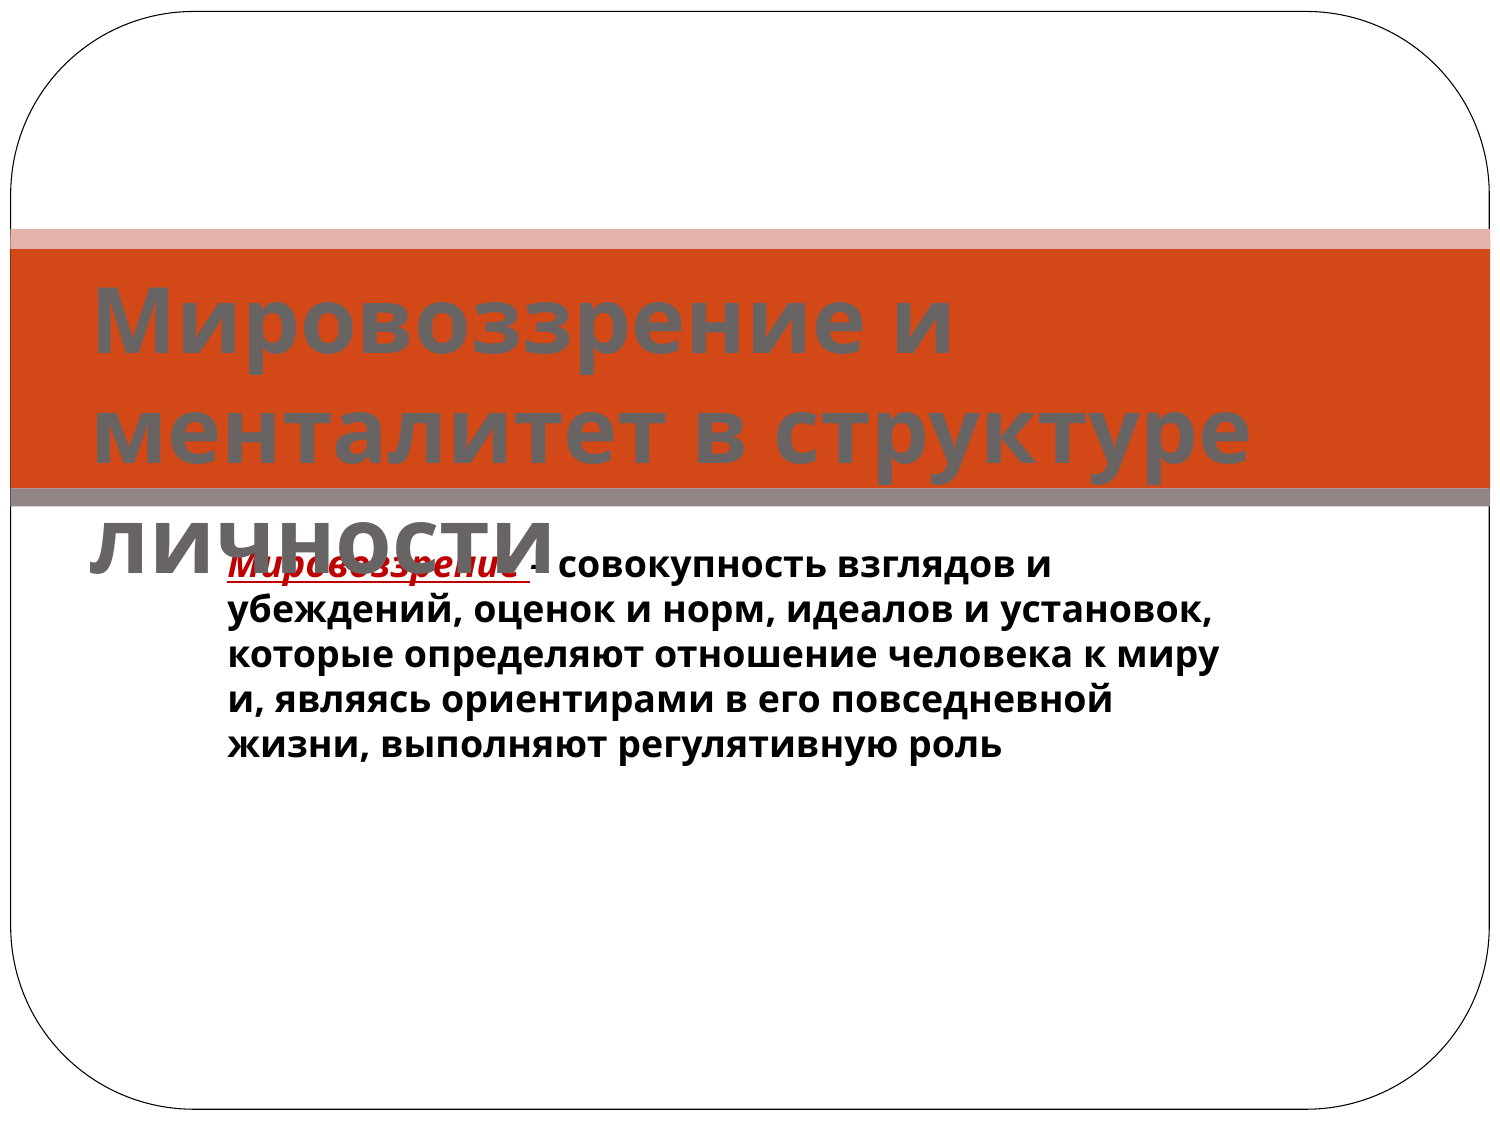

# Мировоззрение и менталитет в структуре личности
Мировоззрение – совокупность взглядов и убеждений, оценок и норм, идеалов и установок, которые определяют отношение человека к миру и, являясь ориентирами в его повседневной жизни, выполняют регулятивную роль